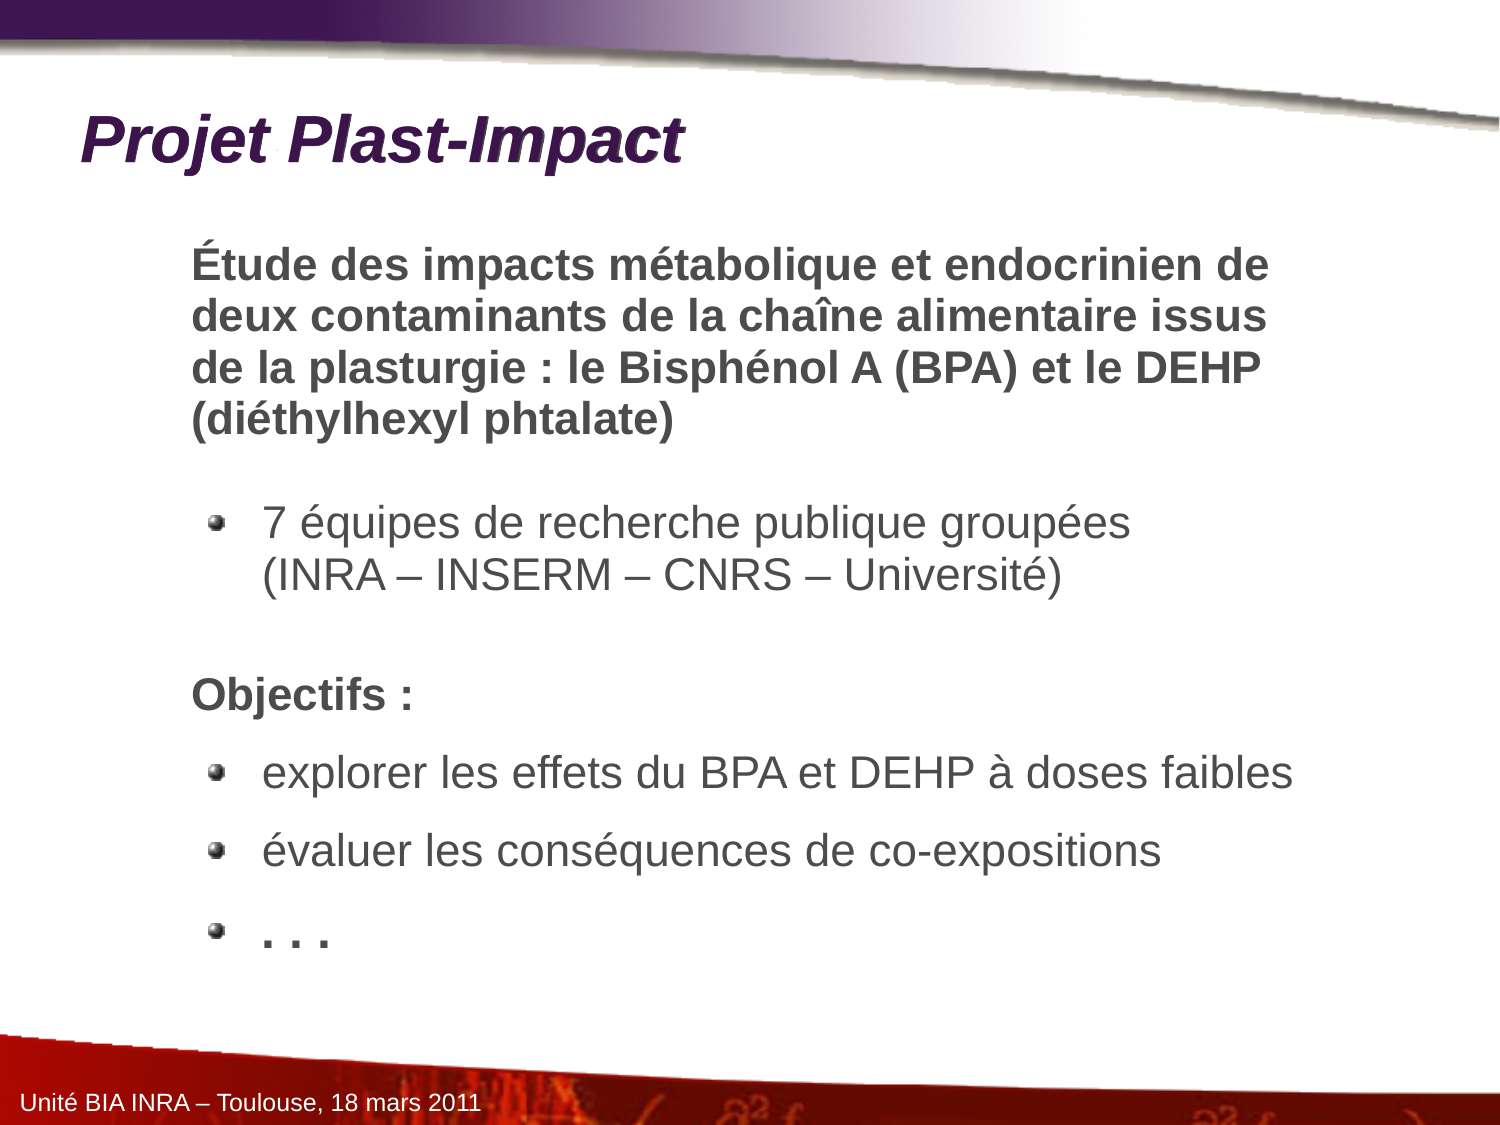

Projet Plast-Impact
# Étude des impacts métabolique et endocrinien de deux contaminants de la chaîne alimentaire issus de la plasturgie : le Bisphénol A (BPA) et le DEHP (diéthylhexyl phtalate)
7 équipes de recherche publique groupées  (INRA – INSERM – CNRS – Université)
Objectifs :
explorer les effets du BPA et DEHP à doses faibles
évaluer les conséquences de co-expositions
. . .